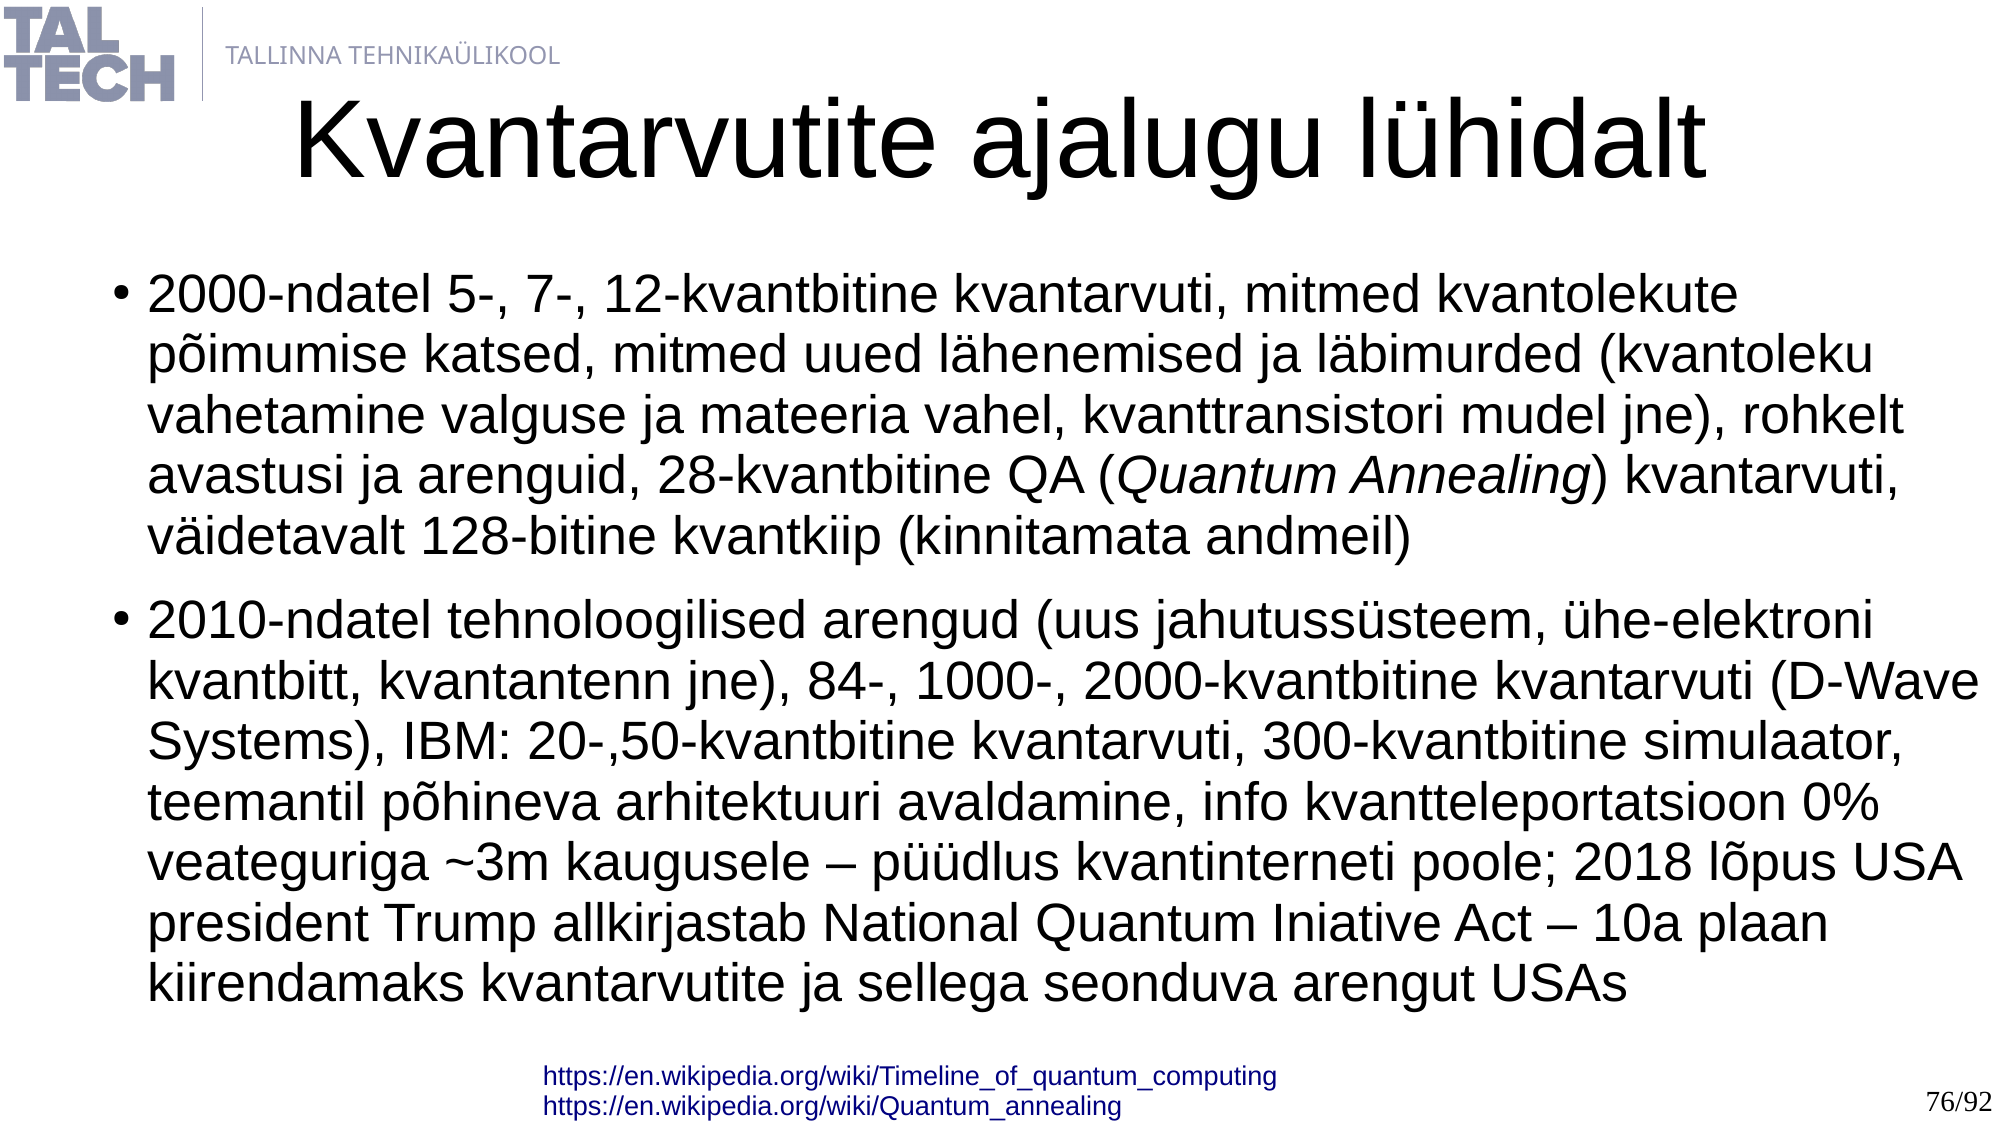

# Kvantarvutite ajalugu lühidalt
2000-ndatel 5-, 7-, 12-kvantbitine kvantarvuti, mitmed kvantolekute põimumise katsed, mitmed uued lähenemised ja läbimurded (kvantoleku vahetamine valguse ja mateeria vahel, kvanttransistori mudel jne), rohkelt avastusi ja arenguid, 28-kvantbitine QA (Quantum Annealing) kvantarvuti, väidetavalt 128-bitine kvantkiip (kinnitamata andmeil)
2010-ndatel tehnoloogilised arengud (uus jahutussüsteem, ühe-elektroni kvantbitt, kvantantenn jne), 84-, 1000-, 2000-kvantbitine kvantarvuti (D-Wave Systems), IBM: 20-,50-kvantbitine kvantarvuti, 300-kvantbitine simulaator, teemantil põhineva arhitektuuri avaldamine, info kvantteleportatsioon 0% veateguriga ~3m kaugusele – püüdlus kvantinterneti poole; 2018 lõpus USA president Trump allkirjastab National Quantum Iniative Act – 10a plaan kiirendamaks kvantarvutite ja sellega seonduva arengut USAs
https://en.wikipedia.org/wiki/Timeline_of_quantum_computing
https://en.wikipedia.org/wiki/Quantum_annealing
76